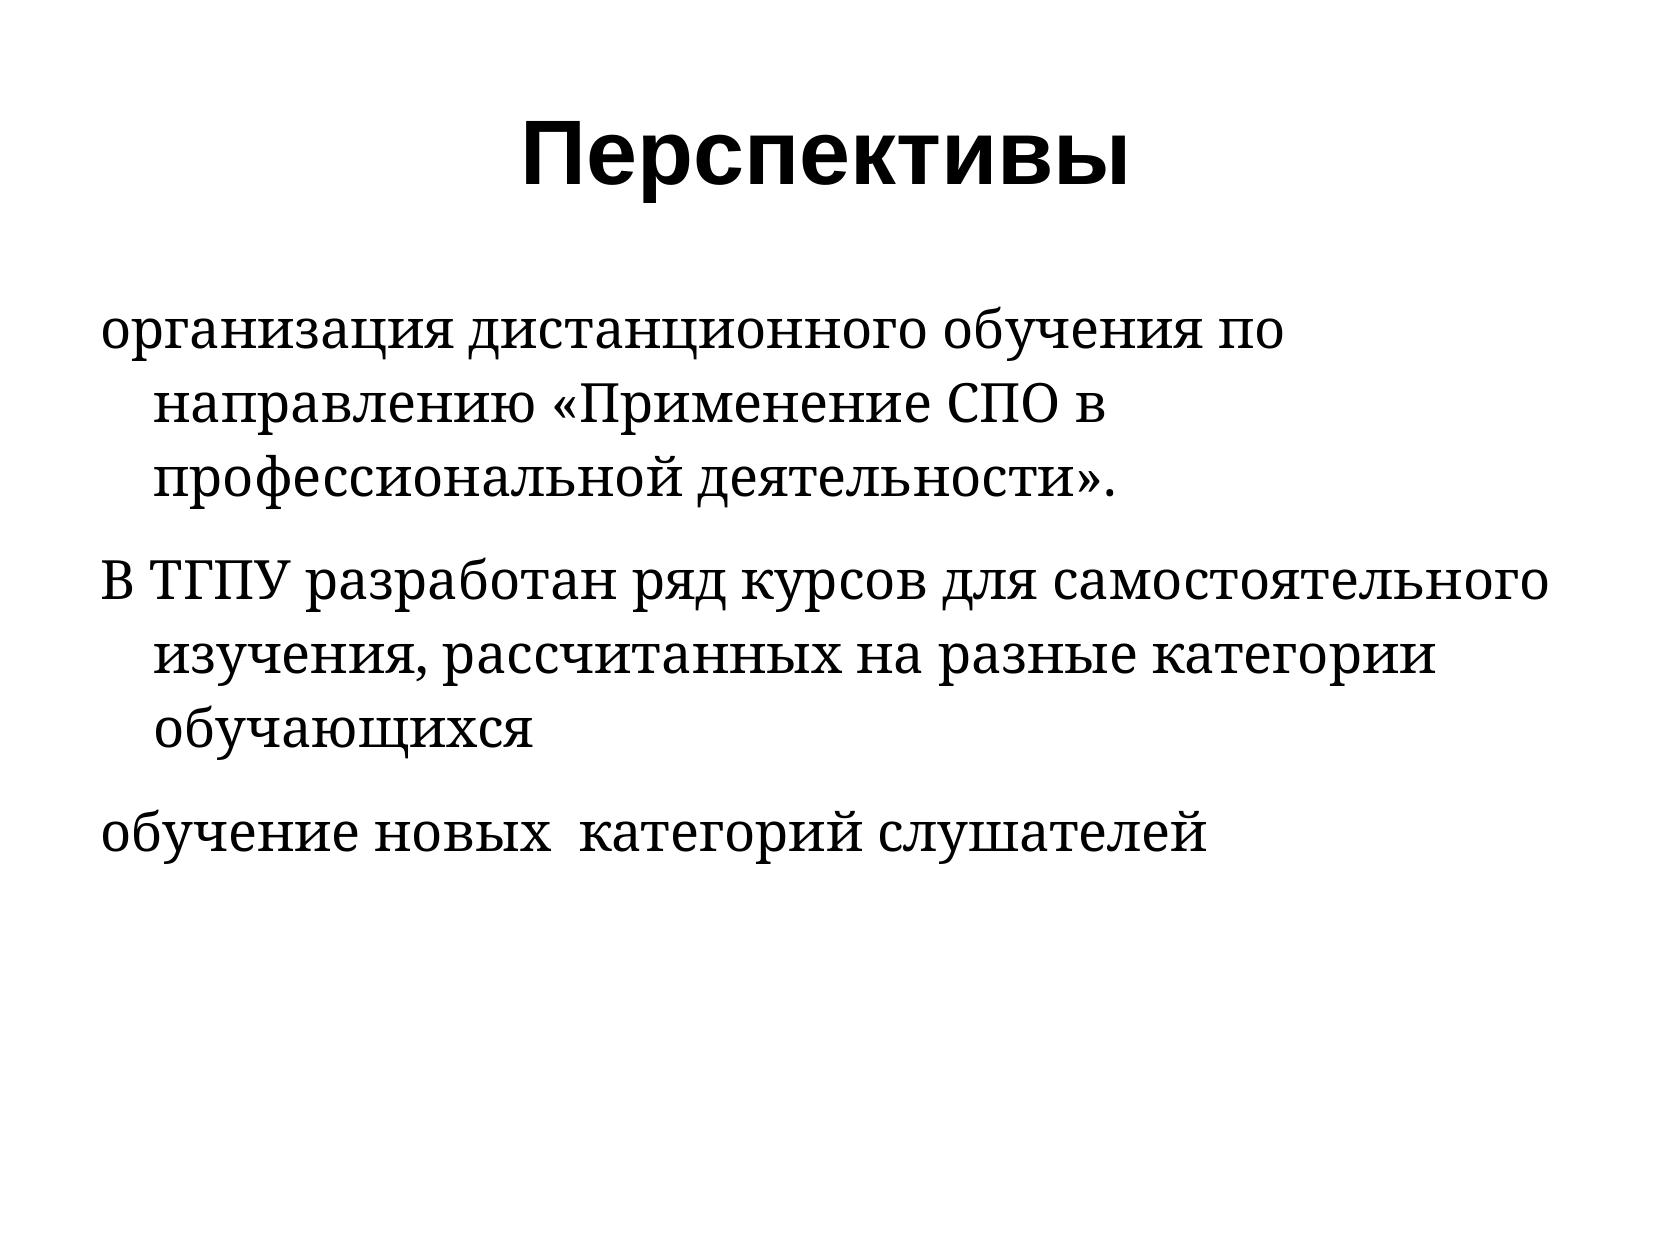

# Перспективы
организация дистанционного обучения по направлению «Применение СПО в профессиональной деятельности».
В ТГПУ разработан ряд курсов для самостоятельного изучения, рассчитанных на разные категории обучающихся
обучение новых категорий слушателей